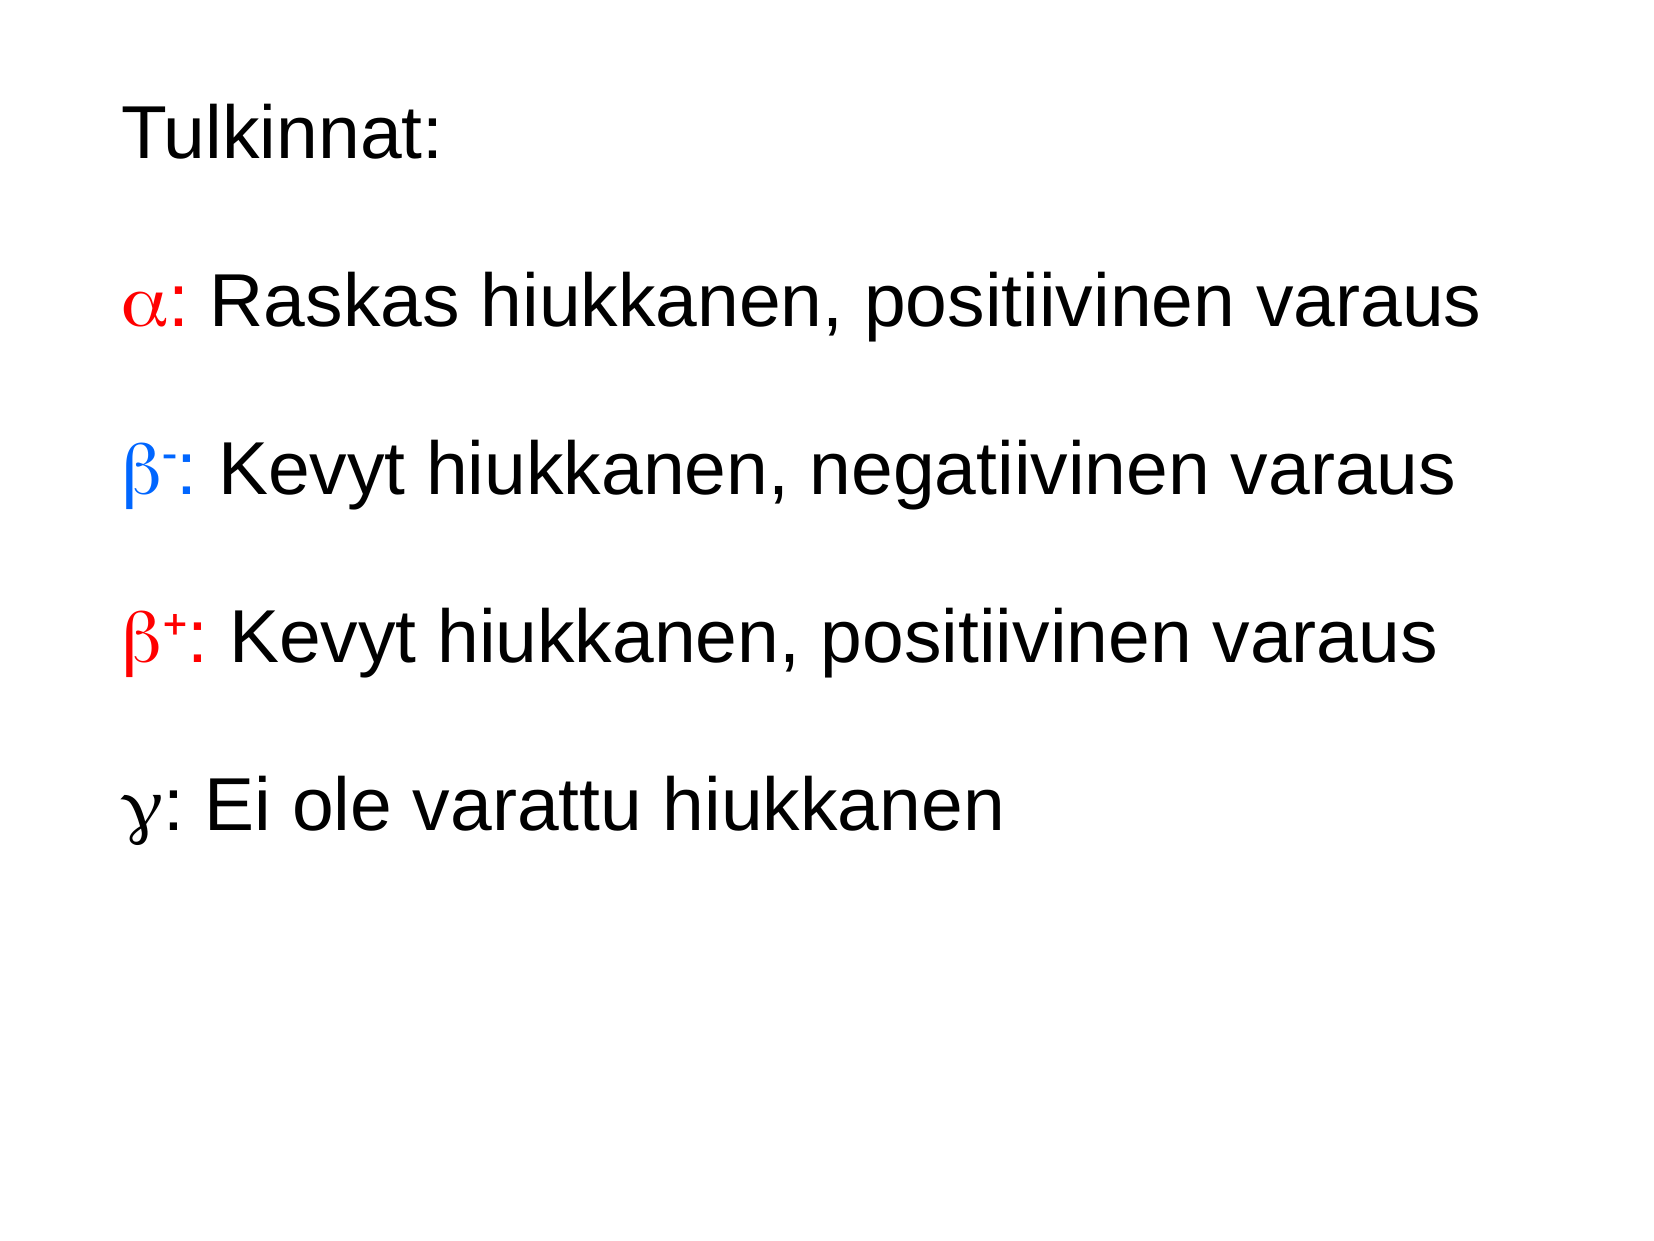

Tulkinnat:
a: Raskas hiukkanen, positiivinen varaus
b-: Kevyt hiukkanen, negatiivinen varaus
b+: Kevyt hiukkanen, positiivinen varaus
g: Ei ole varattu hiukkanen